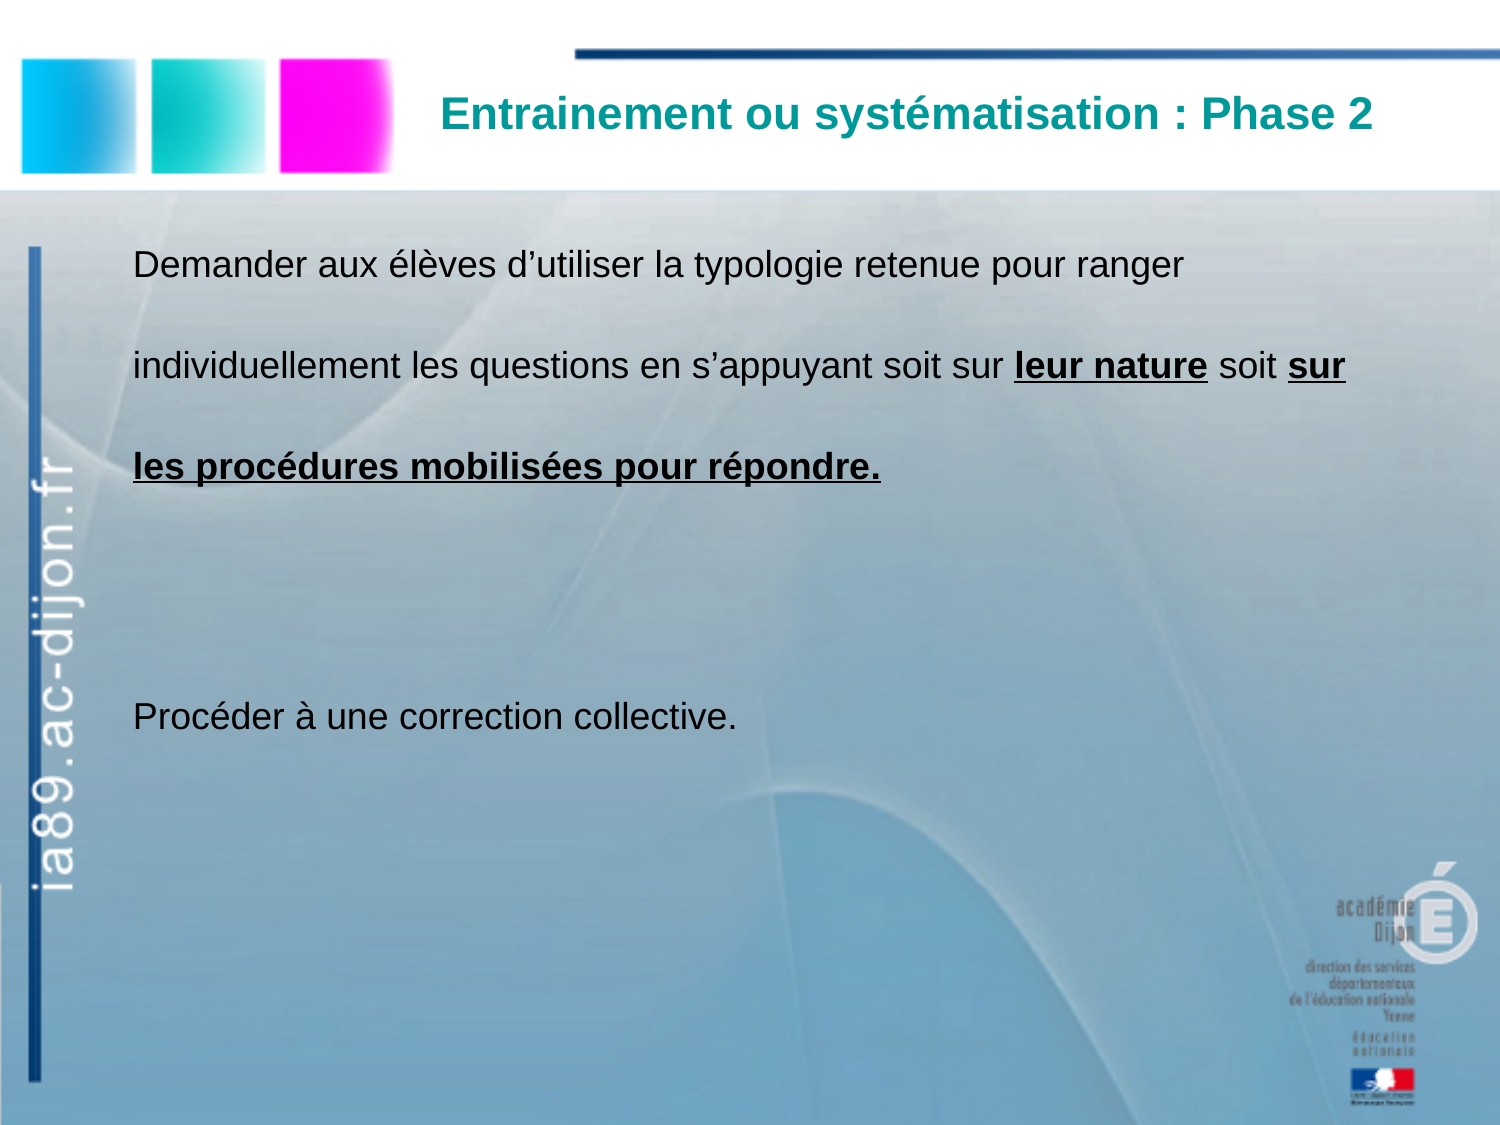

# Entrainement ou systématisation : Phase 2
Demander aux élèves d’utiliser la typologie retenue pour ranger
individuellement les questions en s’appuyant soit sur leur nature soit sur
les procédures mobilisées pour répondre.
Procéder à une correction collective.